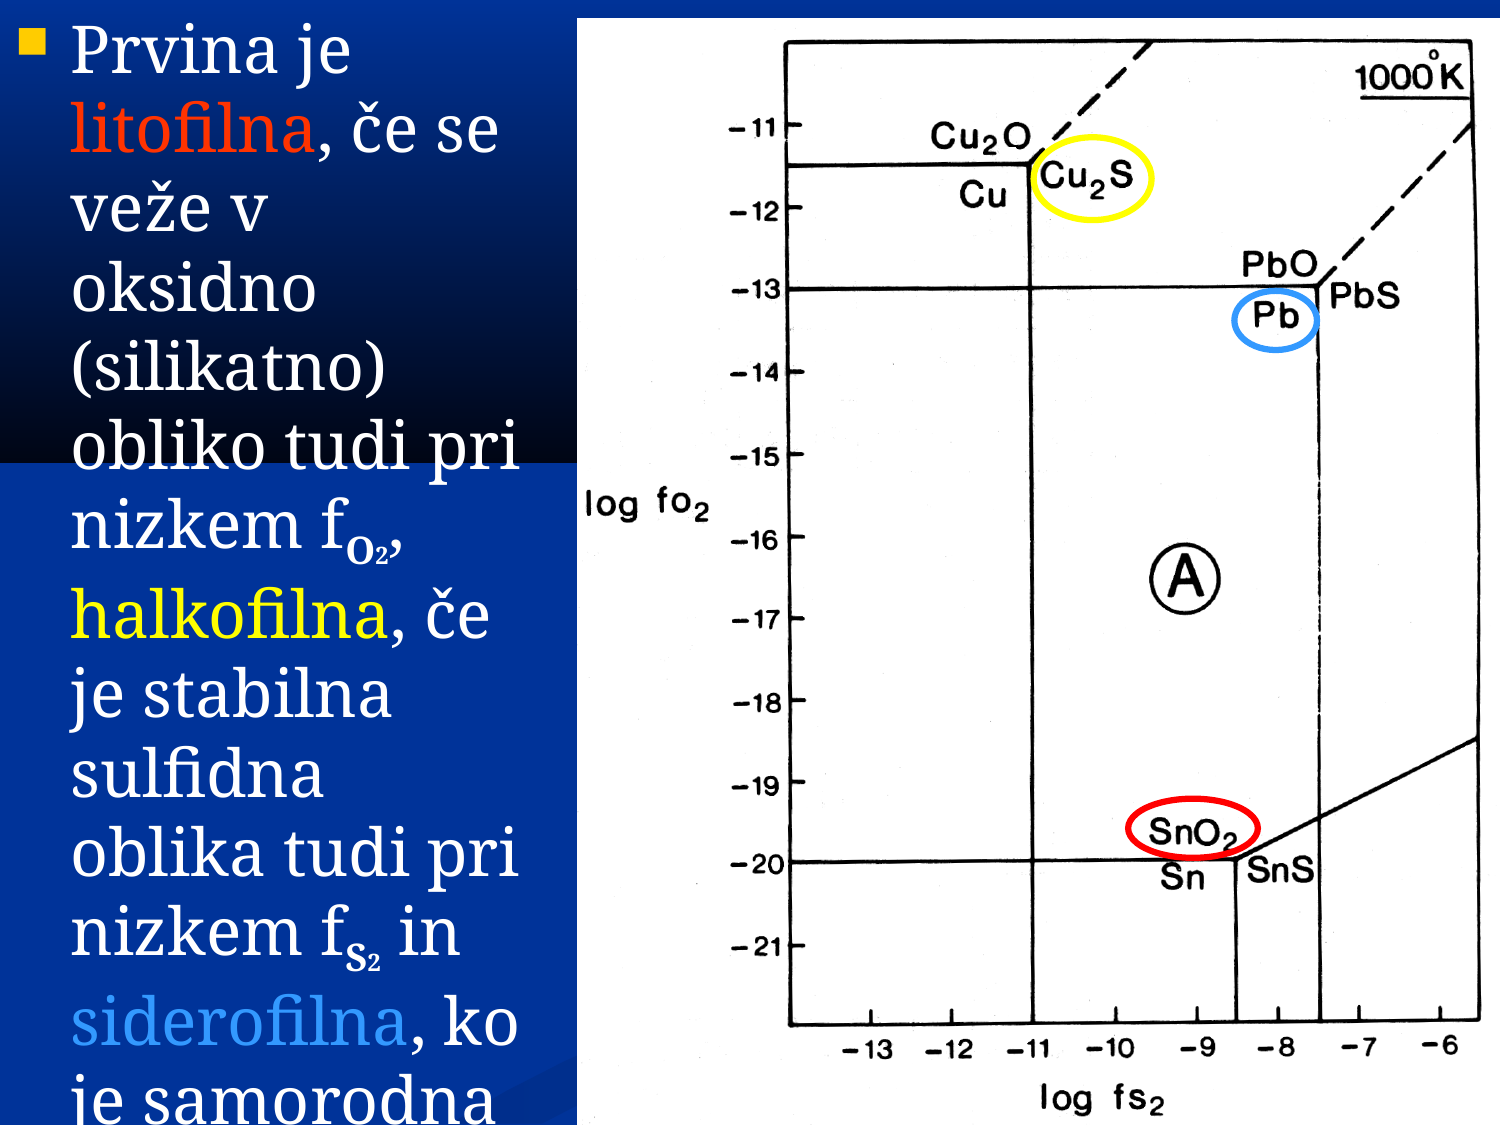

# Prvina je litofilna, če se veže v oksidno (silikatno) obliko tudi pri nizkem fO2, halkofilna, če je stabilna sulfidna oblika tudi pri nizkem fS2 in siderofilna, ko je samorodna ob visokem fO2 in fS2.